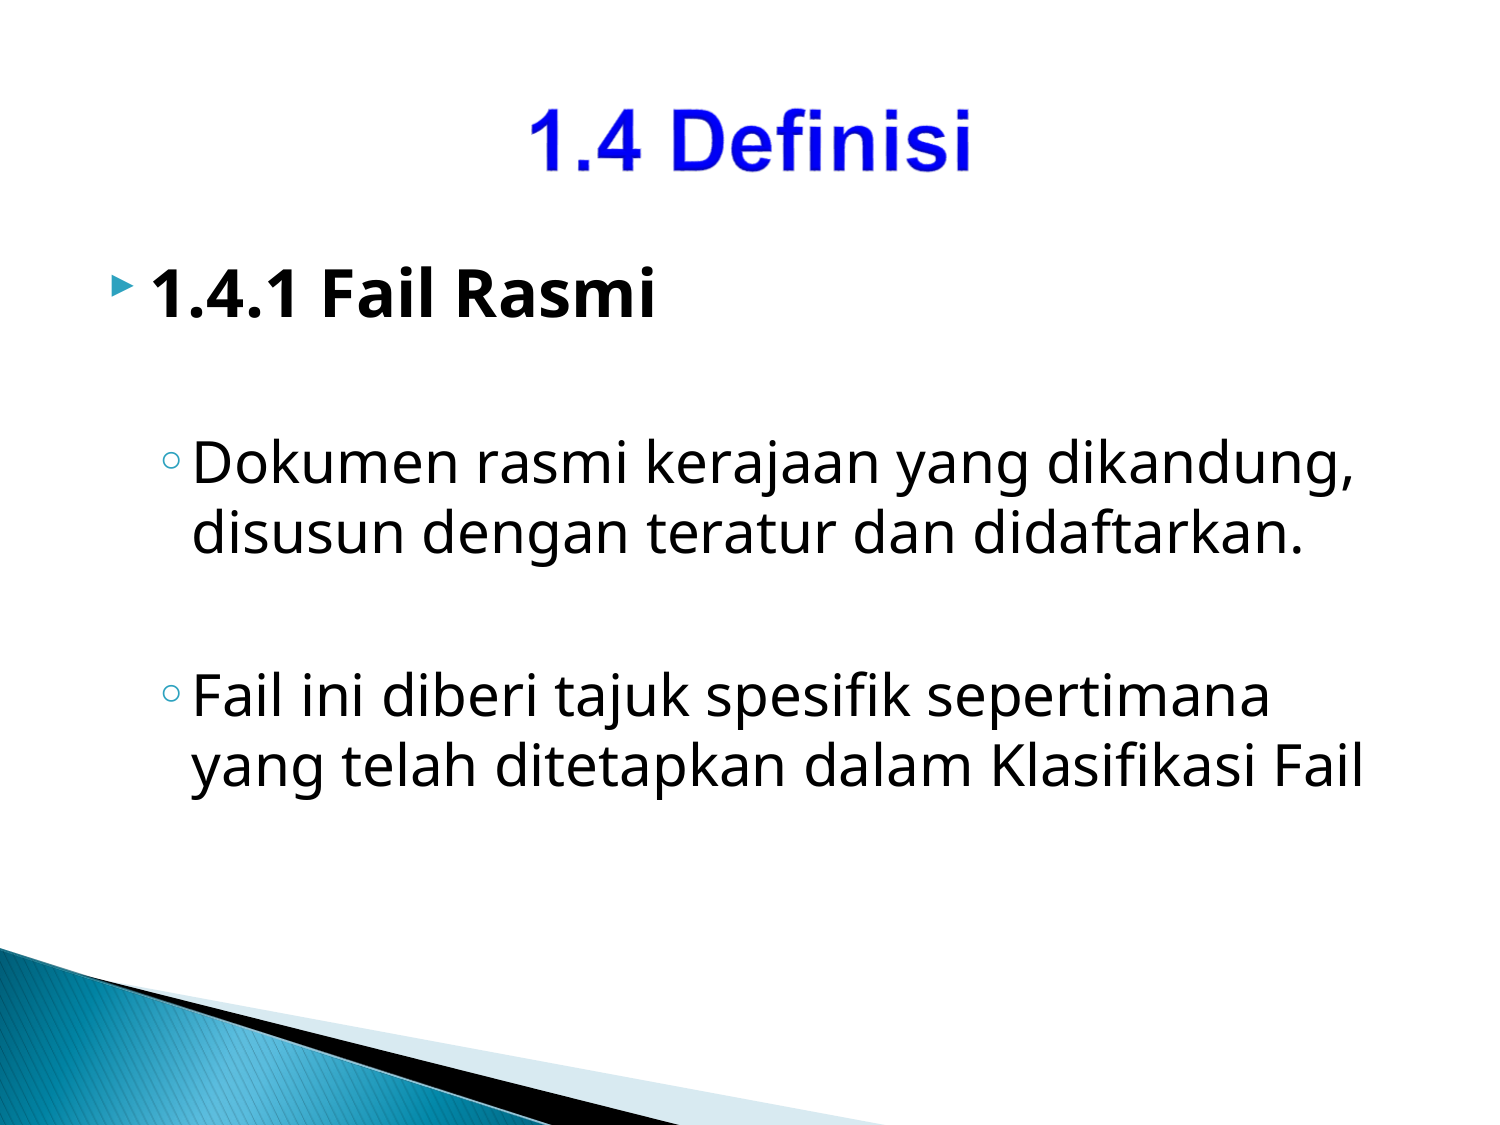

# 1.4.1 Fail Rasmi
Dokumen rasmi kerajaan yang dikandung, disusun dengan teratur dan didaftarkan.
Fail ini diberi tajuk spesifik sepertimana yang telah ditetapkan dalam Klasifikasi Fail